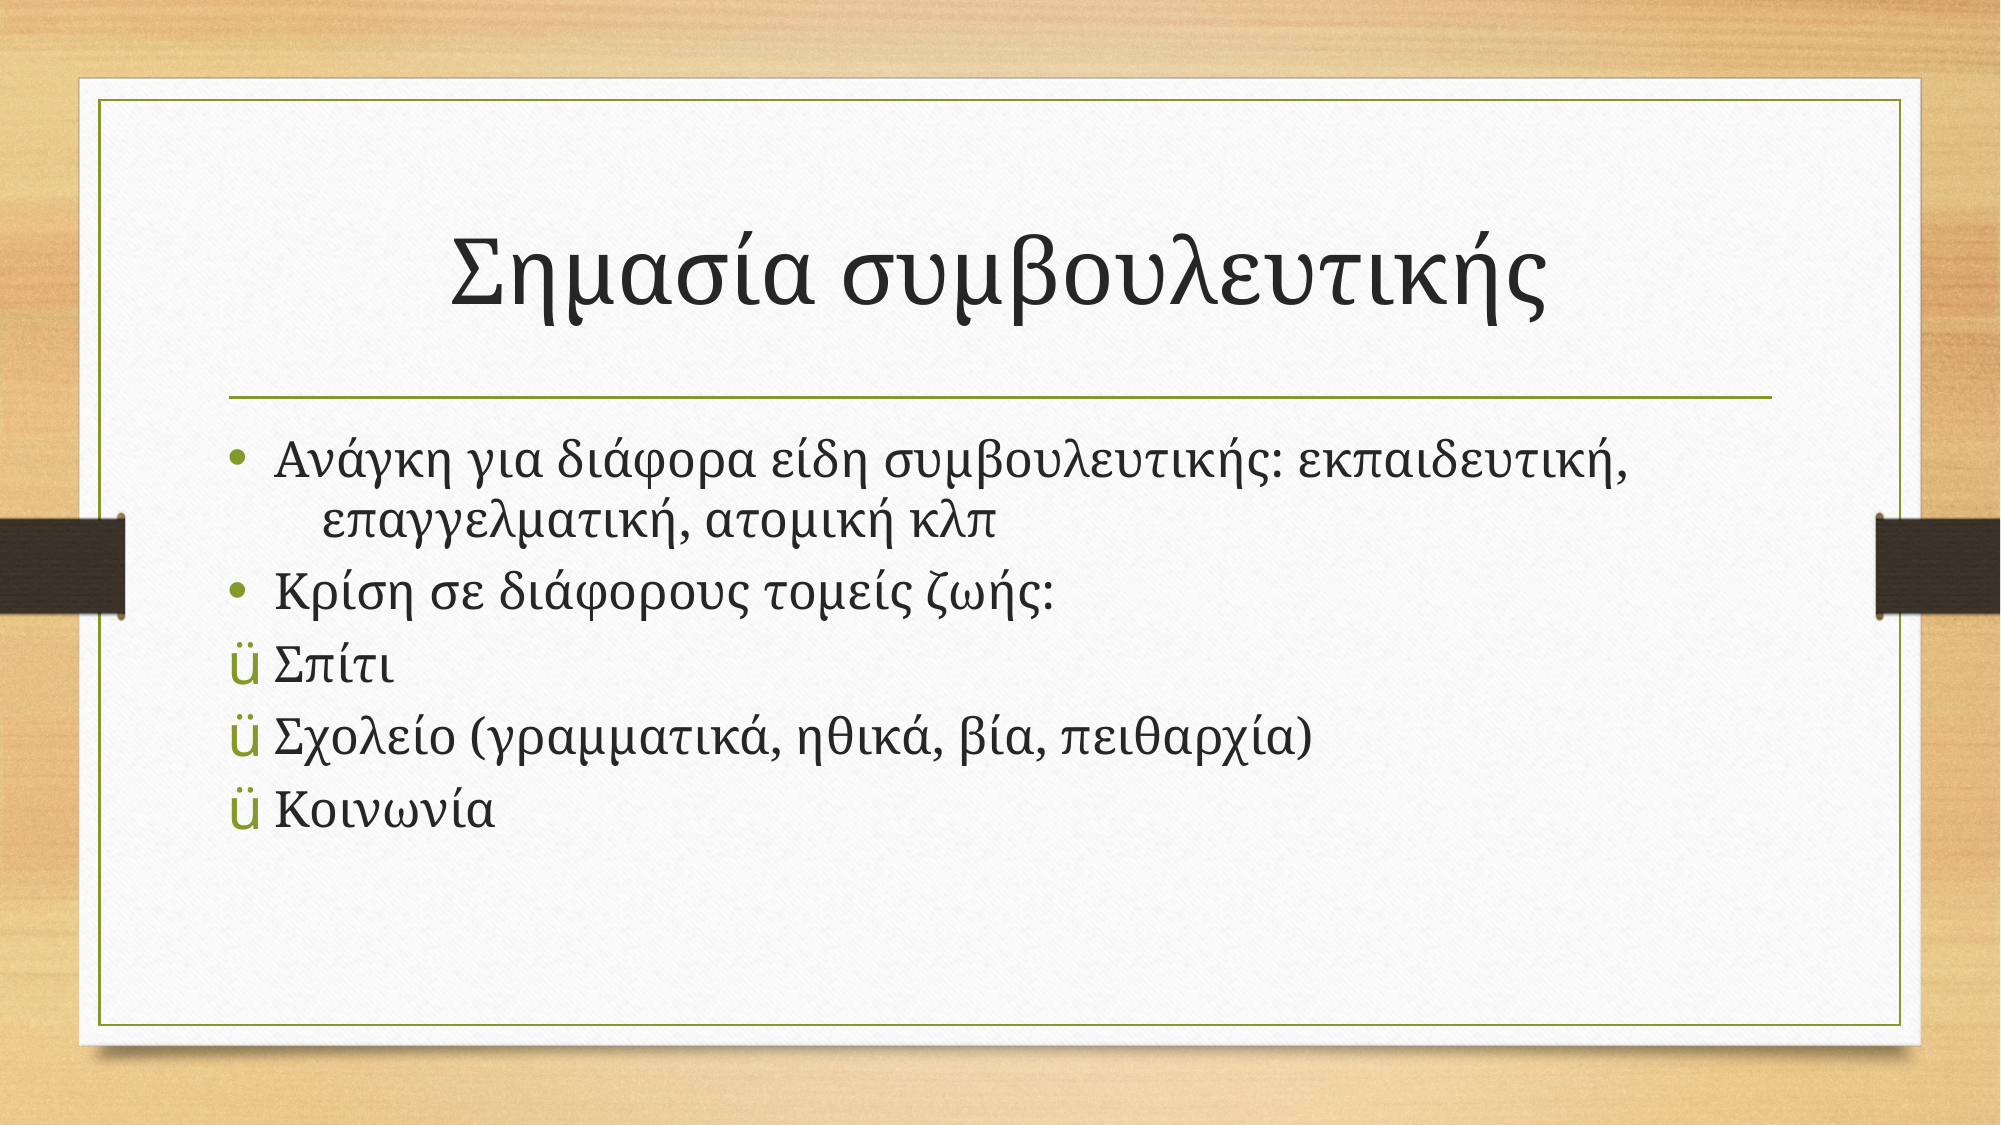

# Σημασία συμβουλευτικής
Ανάγκη για διάφορα είδη συμβουλευτικής: εκπαιδευτική, επαγγελματική, ατομική κλπ
Κρίση σε διάφορους τομείς ζωής:
Σπίτι
Σχολείο (γραμματικά, ηθικά, βία, πειθαρχία)
Κοινωνία